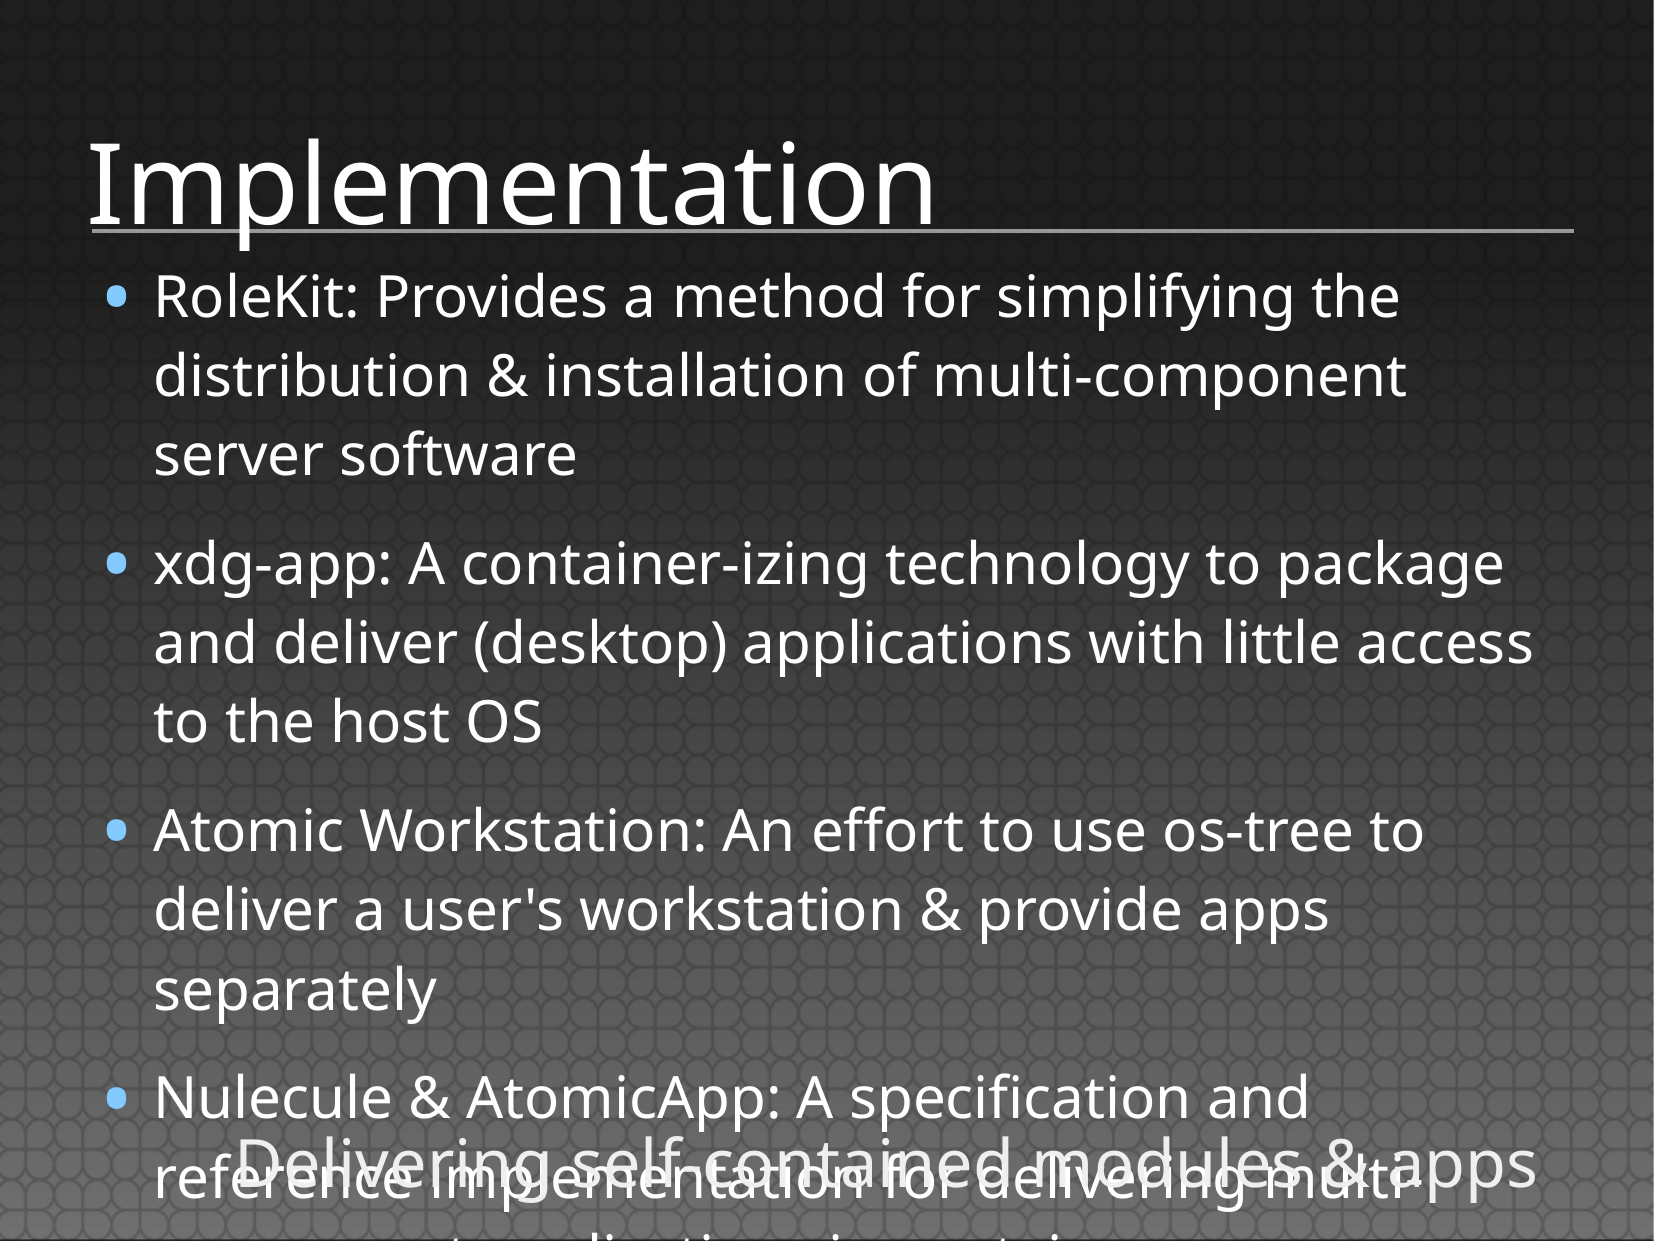

# Implementation
RoleKit: Provides a method for simplifying the distribution & installation of multi-component server software
xdg-app: A container-izing technology to package and deliver (desktop) applications with little access to the host OS
Atomic Workstation: An effort to use os-tree to deliver a user's workstation & provide apps separately
Nulecule & AtomicApp: A specification and reference implementation for delivering multi-component applications in containers
Delivering self-contained modules & apps